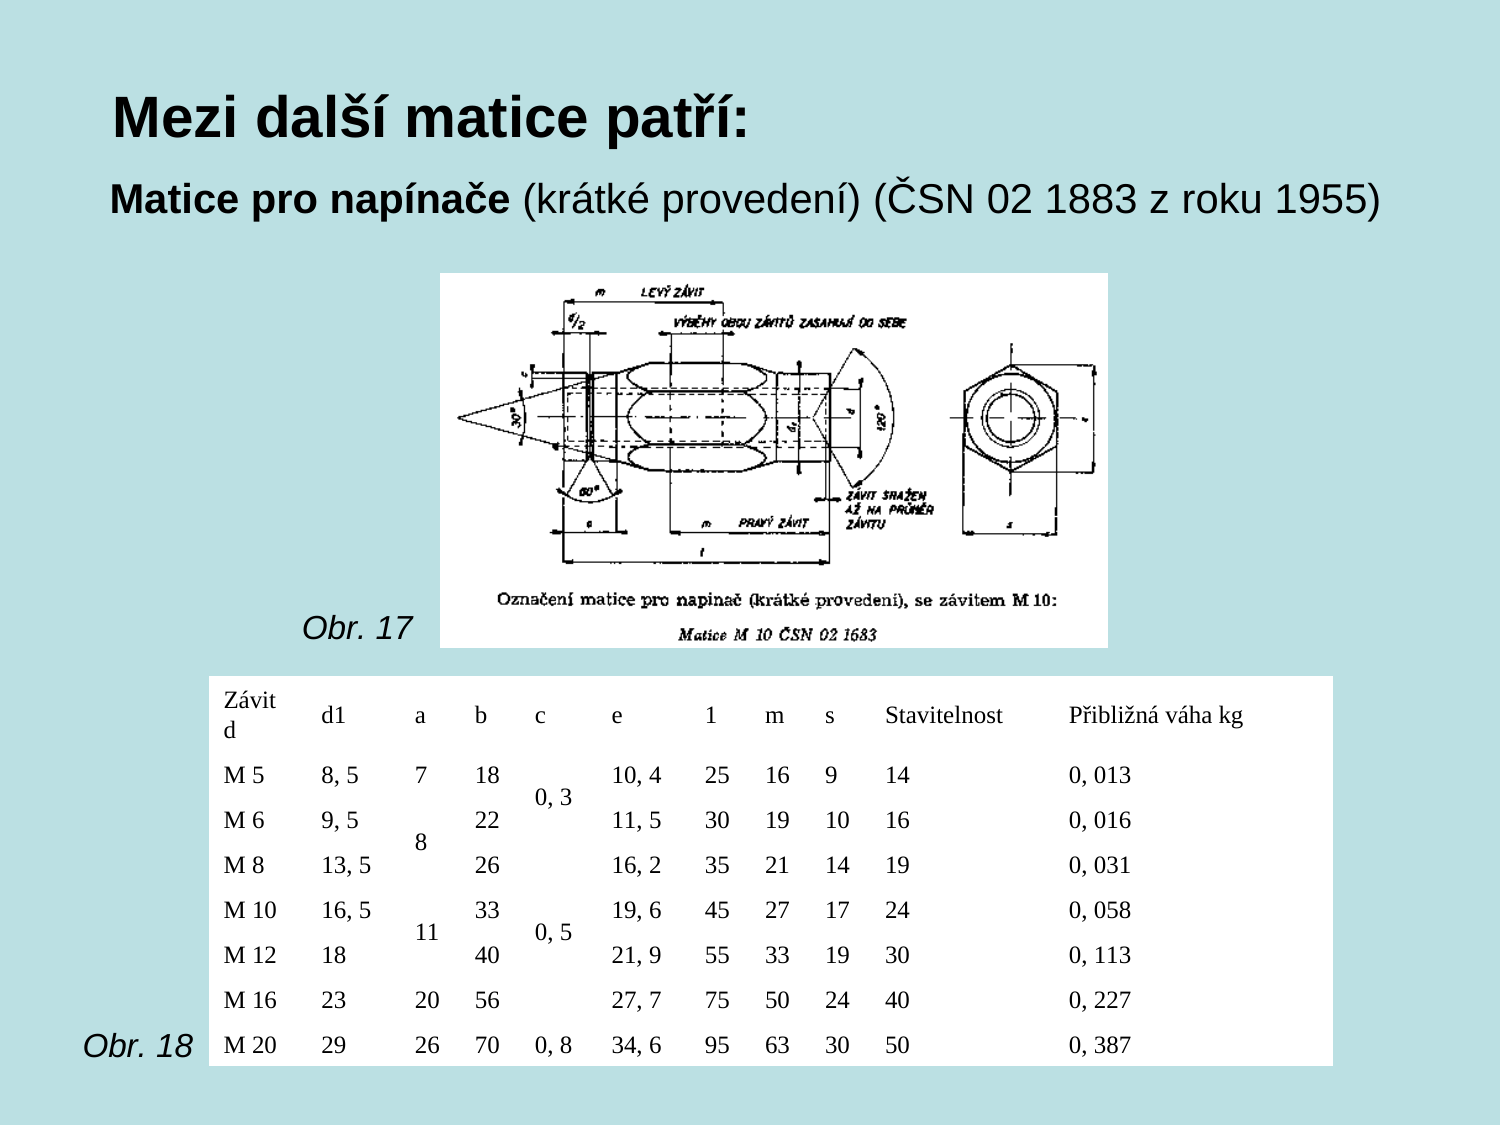

Mezi další matice patří:
Matice pro napínače (krátké provedení) (ČSN 02 1883 z roku 1955)
Obr. 17
| Závit d | d1 | a | b | с | e | 1 | m | s | Stavitelnost | Přibližná váha kg |
| --- | --- | --- | --- | --- | --- | --- | --- | --- | --- | --- |
| M 5 | 8, 5 | 7 | 18 | 0, 3 | 10, 4 | 25 | 16 | 9 | 14 | 0, 013 |
| M 6 | 9, 5 | 8 | 22 | | 11, 5 | 30 | 19 | 10 | 16 | 0, 016 |
| M 8 | 13, 5 | | 26 | | 16, 2 | 35 | 21 | 14 | 19 | 0, 031 |
| M 10 | 16, 5 | 11 | 33 | 0, 5 | 19, 6 | 45 | 27 | 17 | 24 | 0, 058 |
| M 12 | 18 | | 40 | | 21, 9 | 55 | 33 | 19 | 30 | 0, 113 |
| M 16 | 23 | 20 | 56 | | 27, 7 | 75 | 50 | 24 | 40 | 0, 227 |
| M 20 | 29 | 26 | 70 | 0, 8 | 34, 6 | 95 | 63 | 30 | 50 | 0, 387 |
Obr. 18